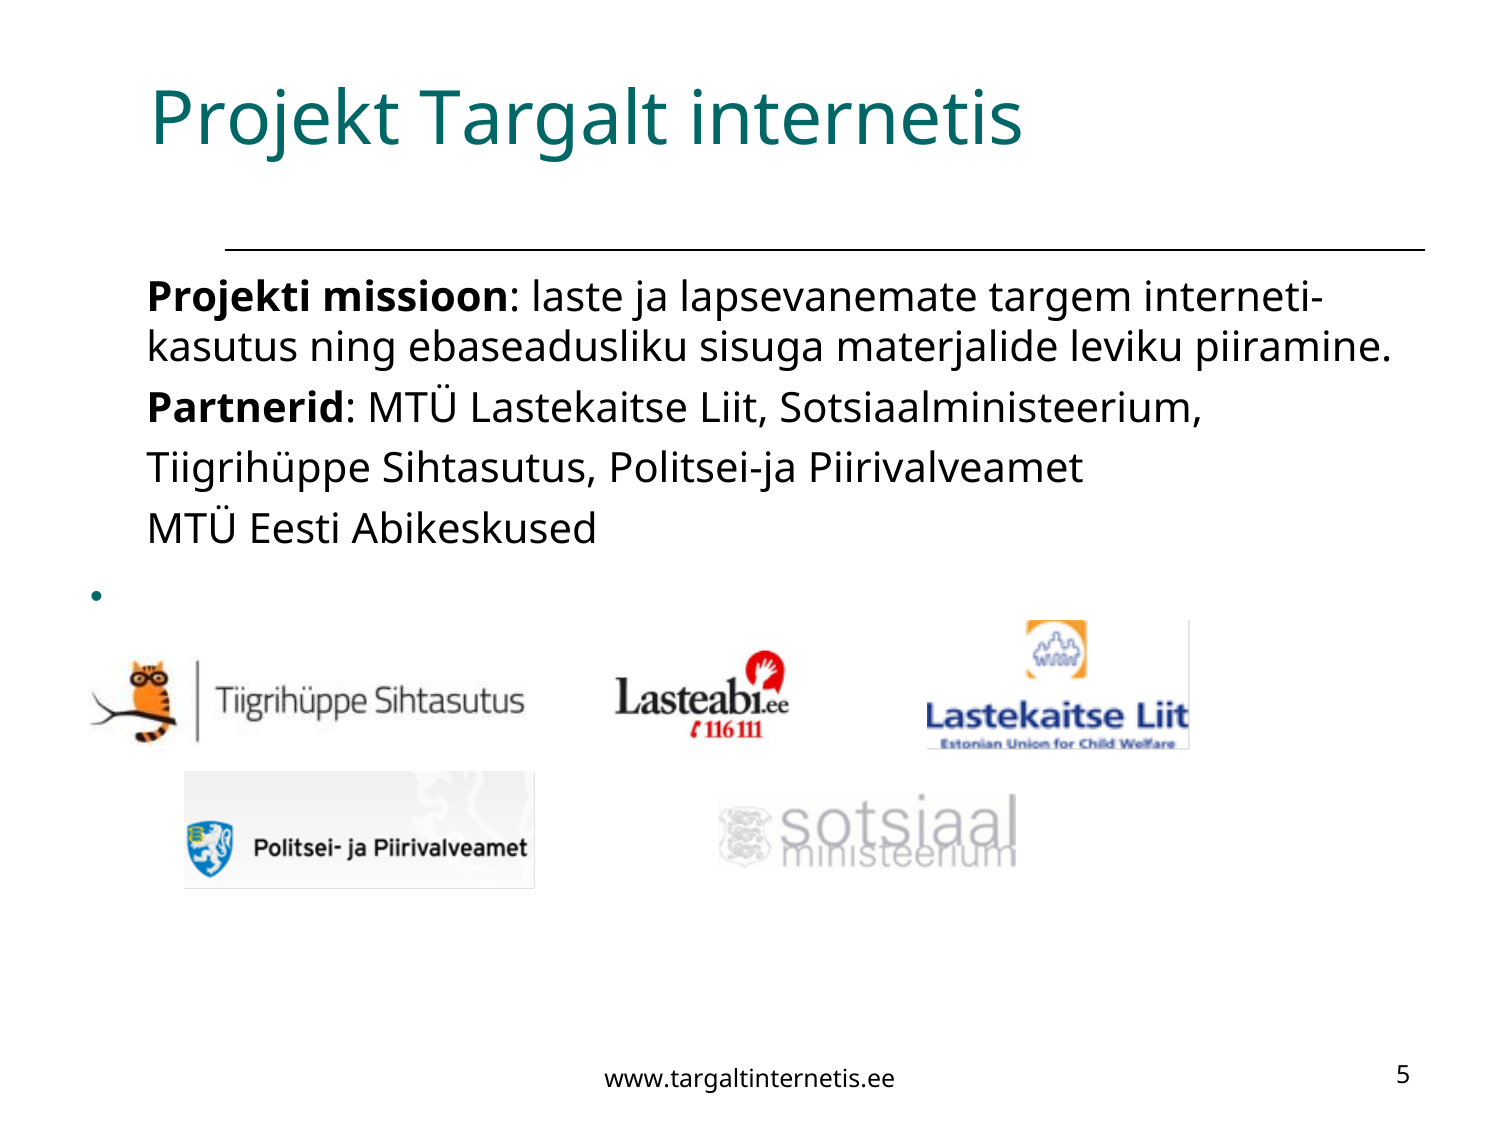

# Projekt Targalt internetis
	Projekti missioon: laste ja lapsevanemate targem interneti-kasutus ning ebaseadusliku sisuga materjalide leviku piiramine.
	Partnerid: MTÜ Lastekaitse Liit, Sotsiaalministeerium,
	Tiigrihüppe Sihtasutus, Politsei-ja Piirivalveamet
	MTÜ Eesti Abikeskused
www.targaltinternetis.ee